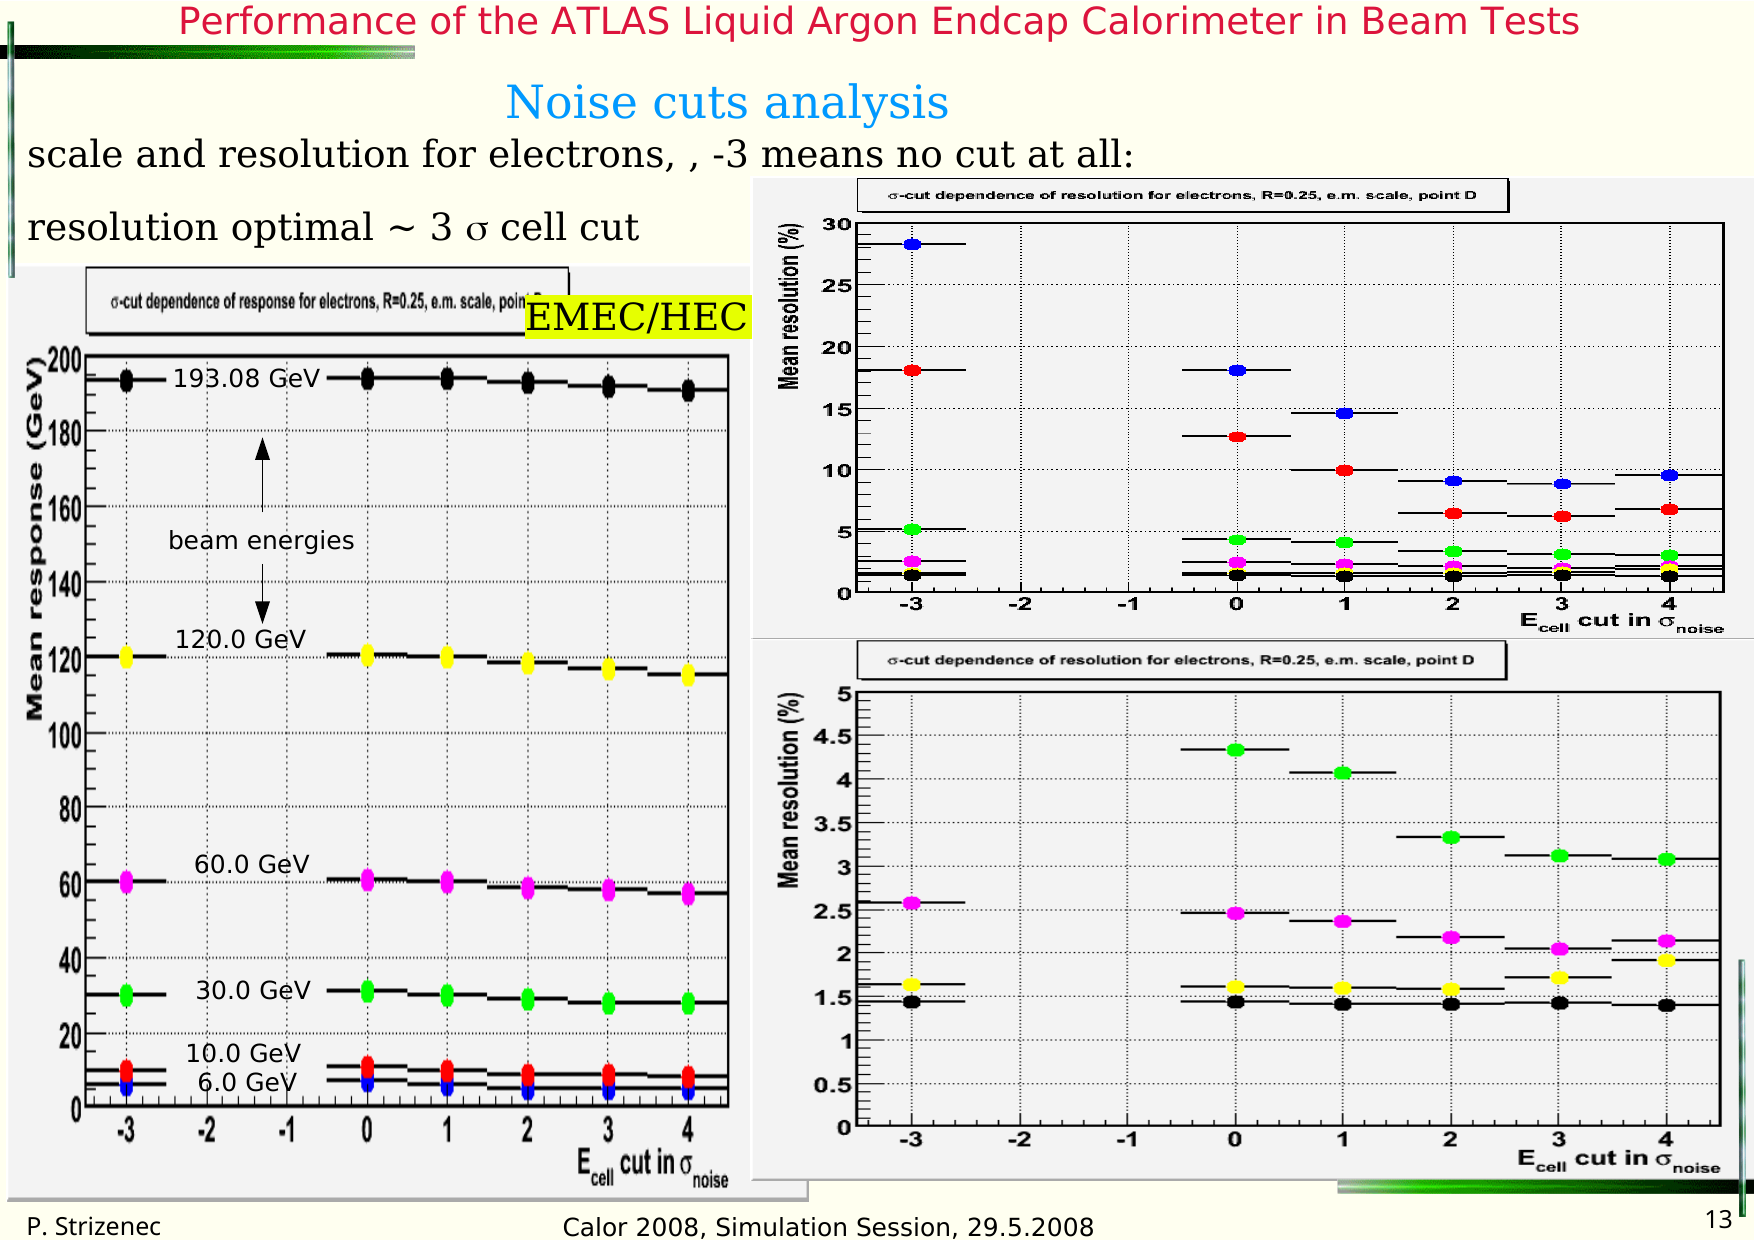

Performance of the ATLAS Liquid Argon Endcap Calorimeter in Beam Tests
# Noise cuts analysis
scale and resolution for electrons, , -3 means no cut at all:
resolution optimal ~ 3  cell cut
EMEC/HEC
193.08 GeV
beam energies
120.0 GeV
 60.0 GeV
 30.0 GeV
 10.0 GeV
 6.0 GeV
P. Strizenec
Calor 2008, Simulation Session, 29.5.2008